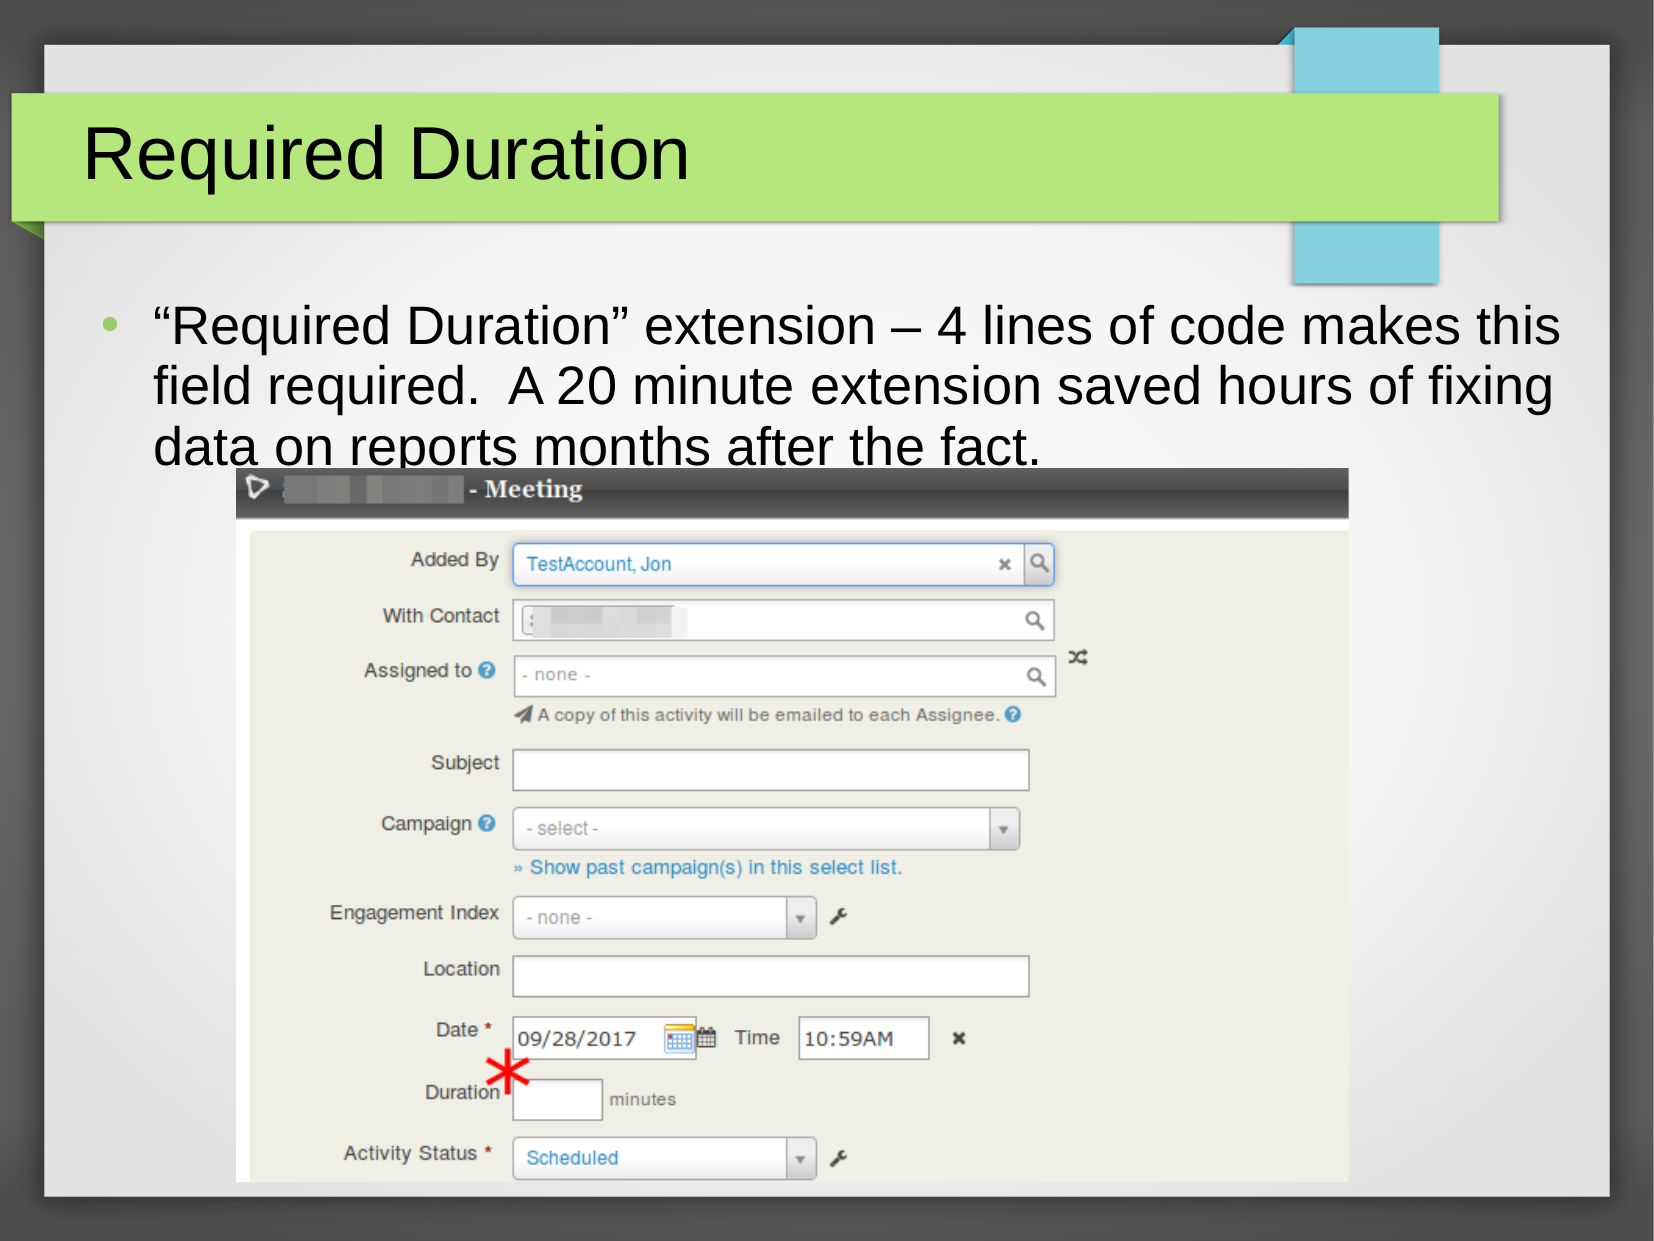

# Required Duration
“Required Duration” extension – 4 lines of code makes this field required. A 20 minute extension saved hours of fixing data on reports months after the fact.